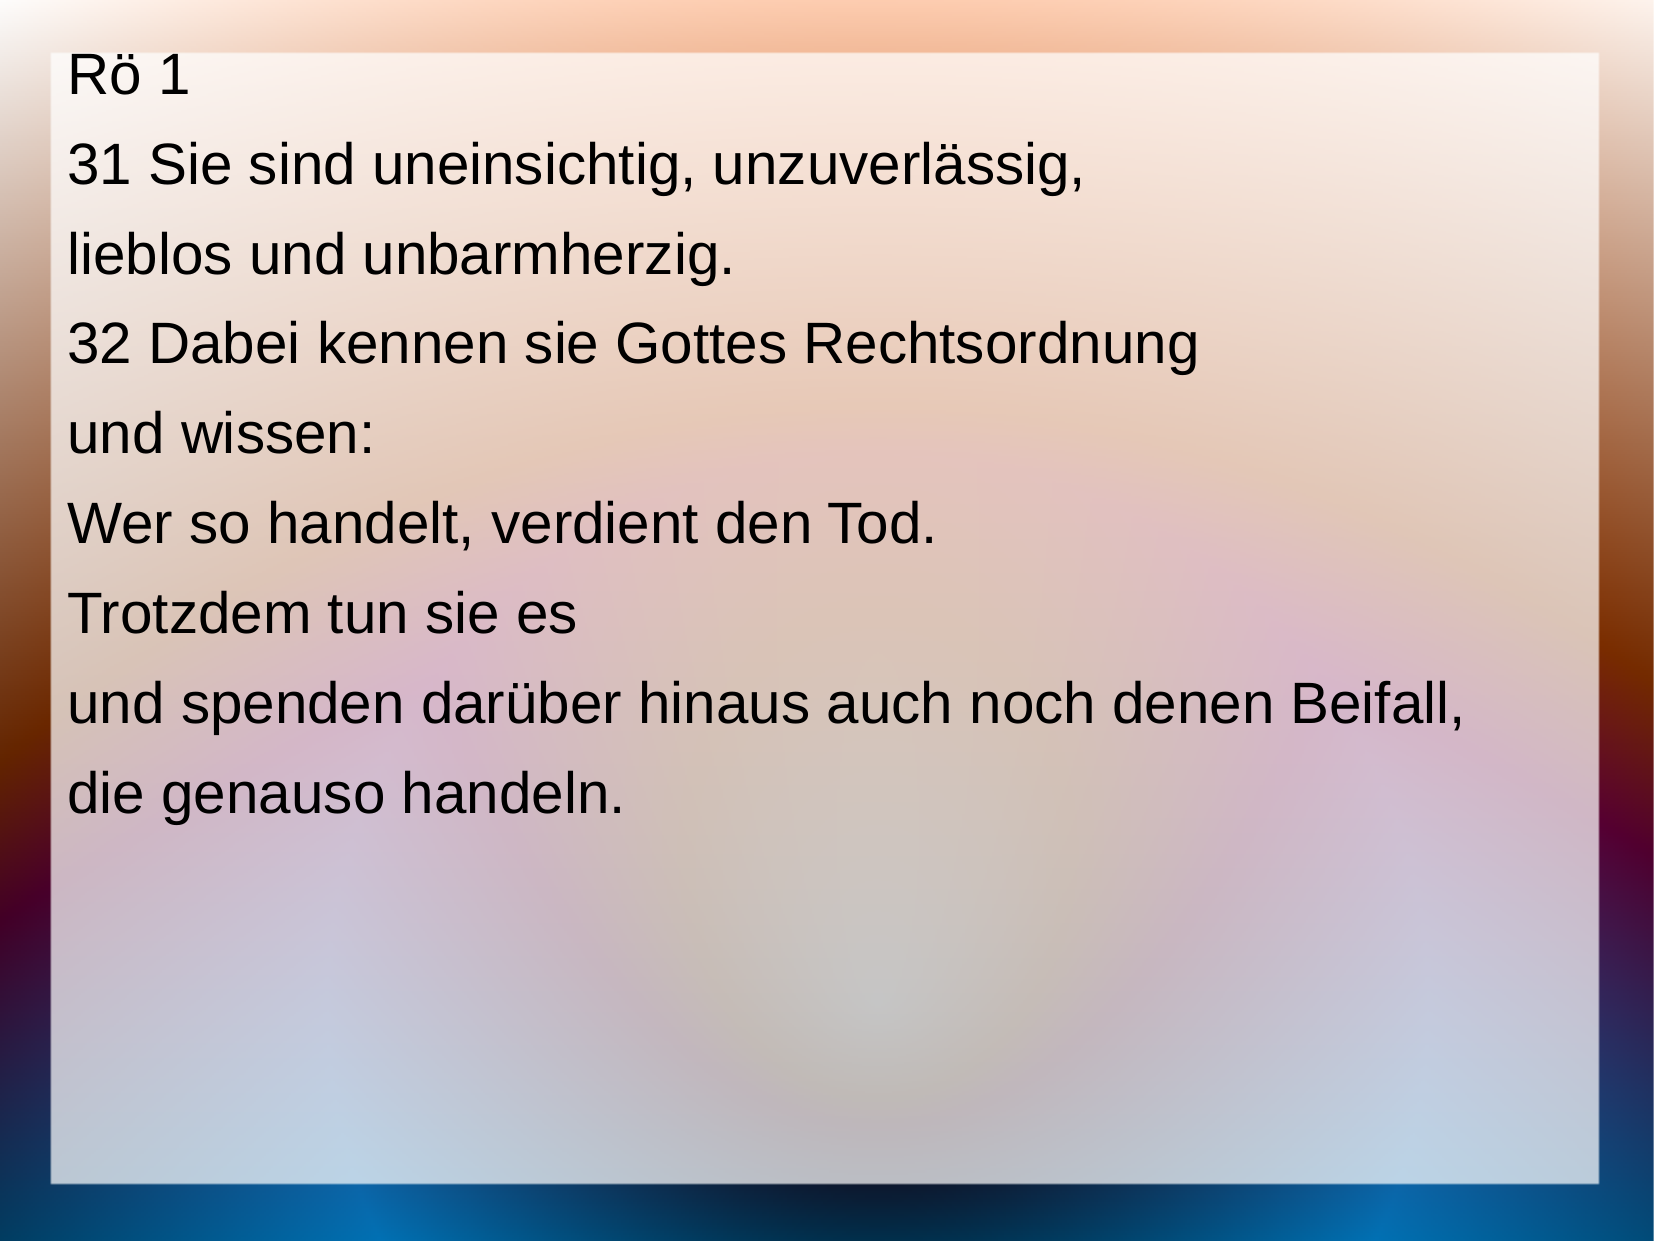

Rö 1
31 Sie sind uneinsichtig, unzuverlässig,
lieblos und unbarmherzig.
32 Dabei kennen sie Gottes Rechtsordnung
und wissen:
Wer so handelt, verdient den Tod.
Trotzdem tun sie es
und spenden darüber hinaus auch noch denen Beifall,
die genauso handeln.